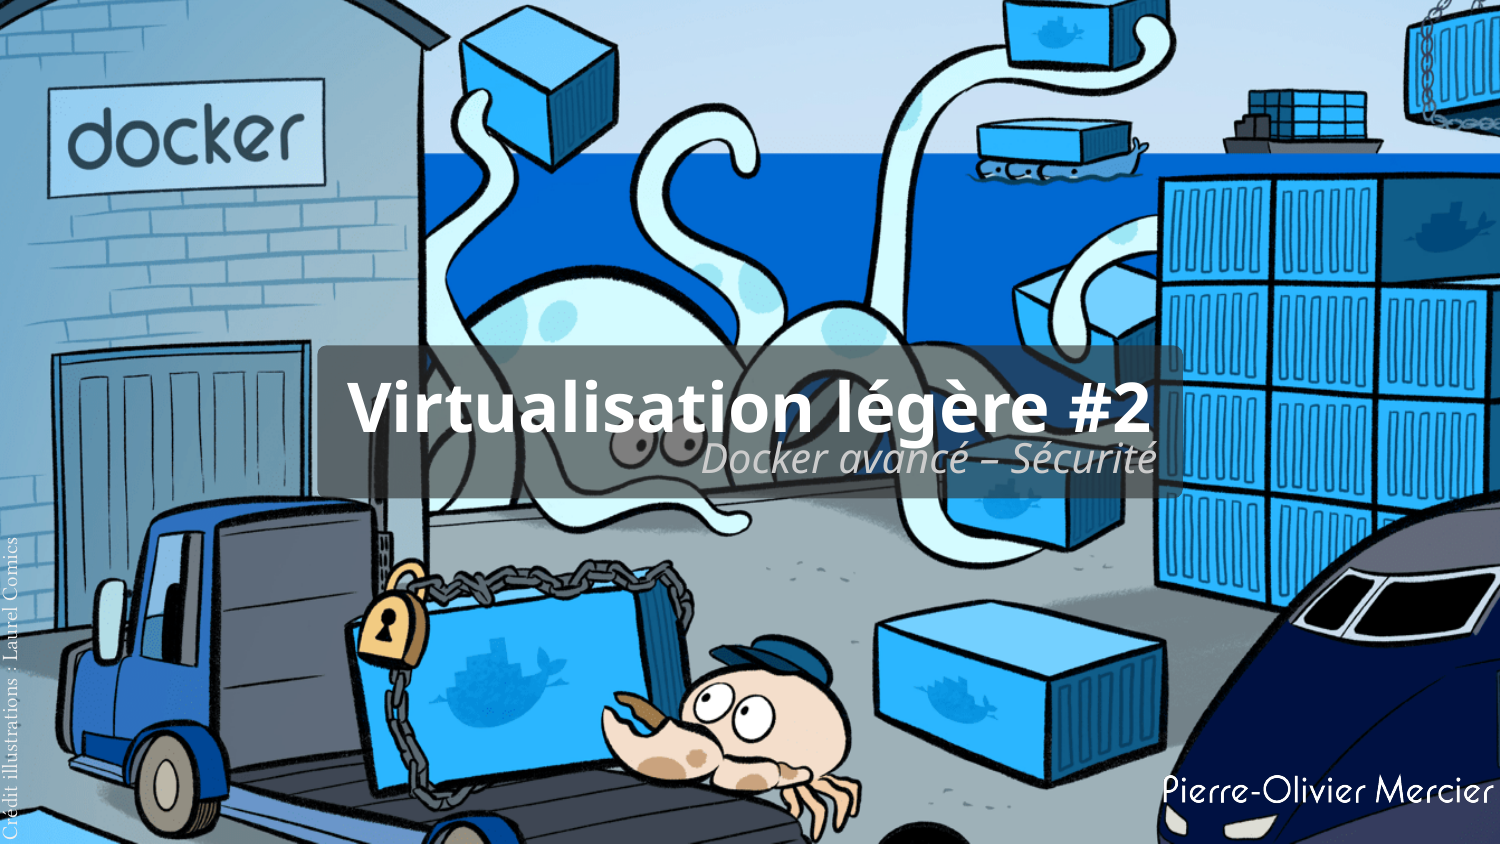

Virtualisation légère #2
Docker avancé – Sécurité
Crédit illustrations : Laurel Comics